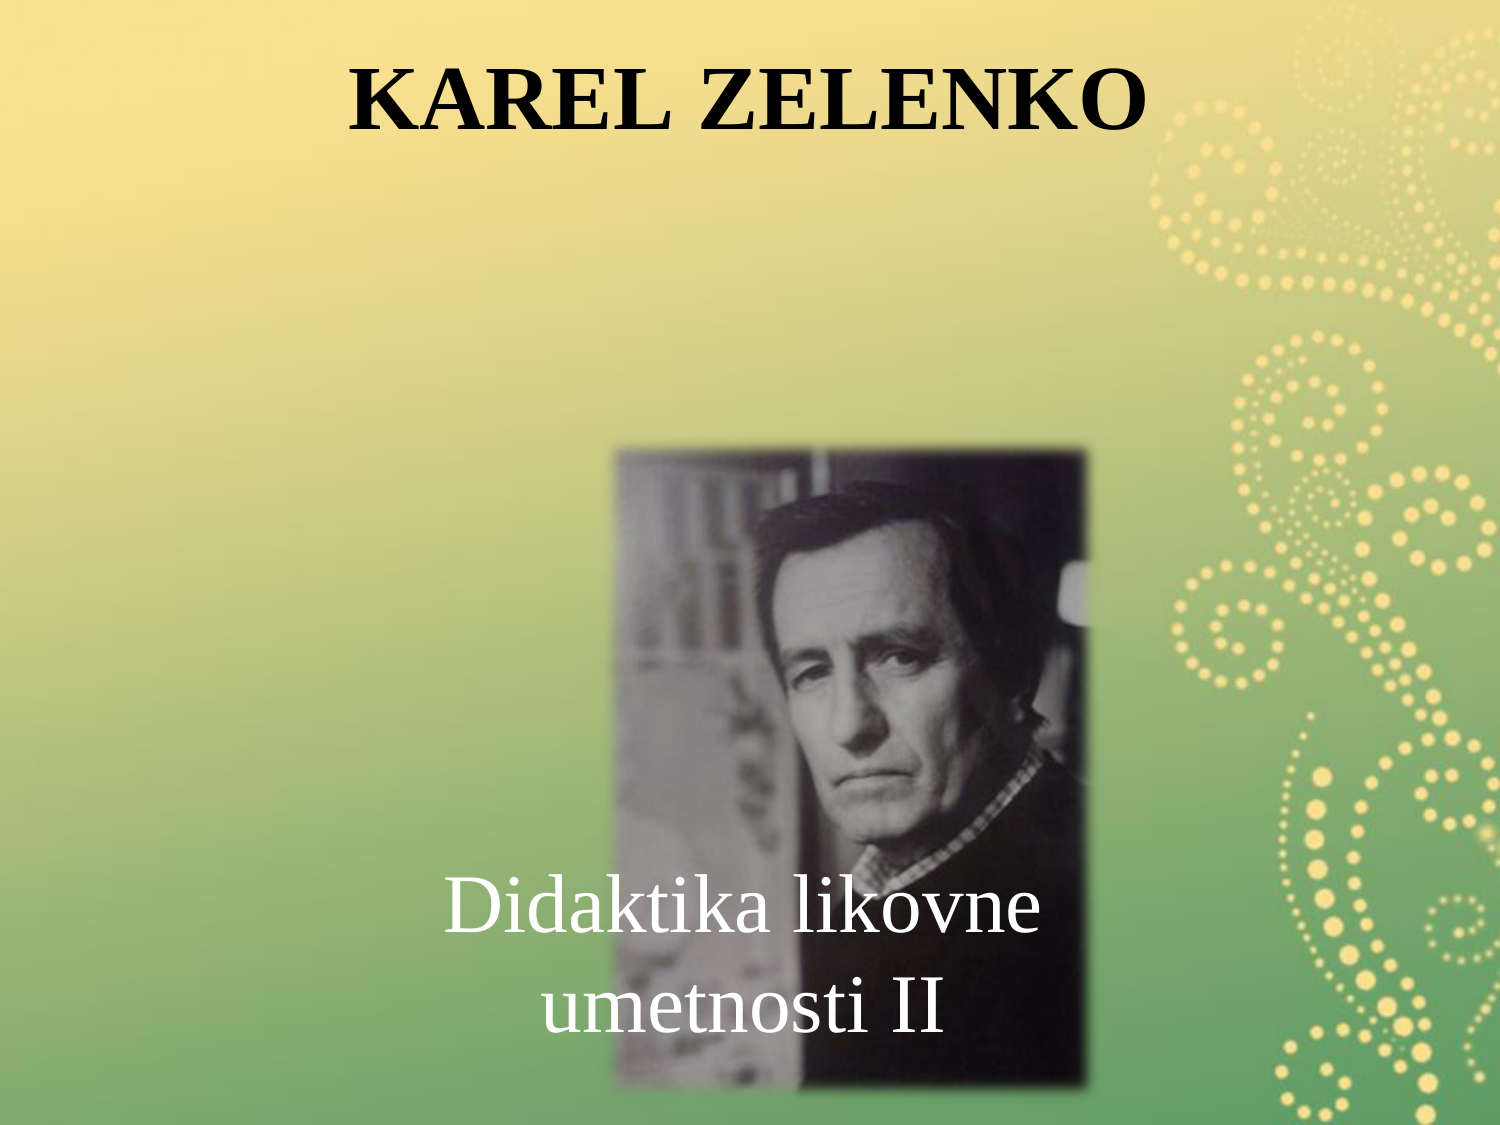

# KAREL ZELENKO
Didaktika likovne umetnosti II